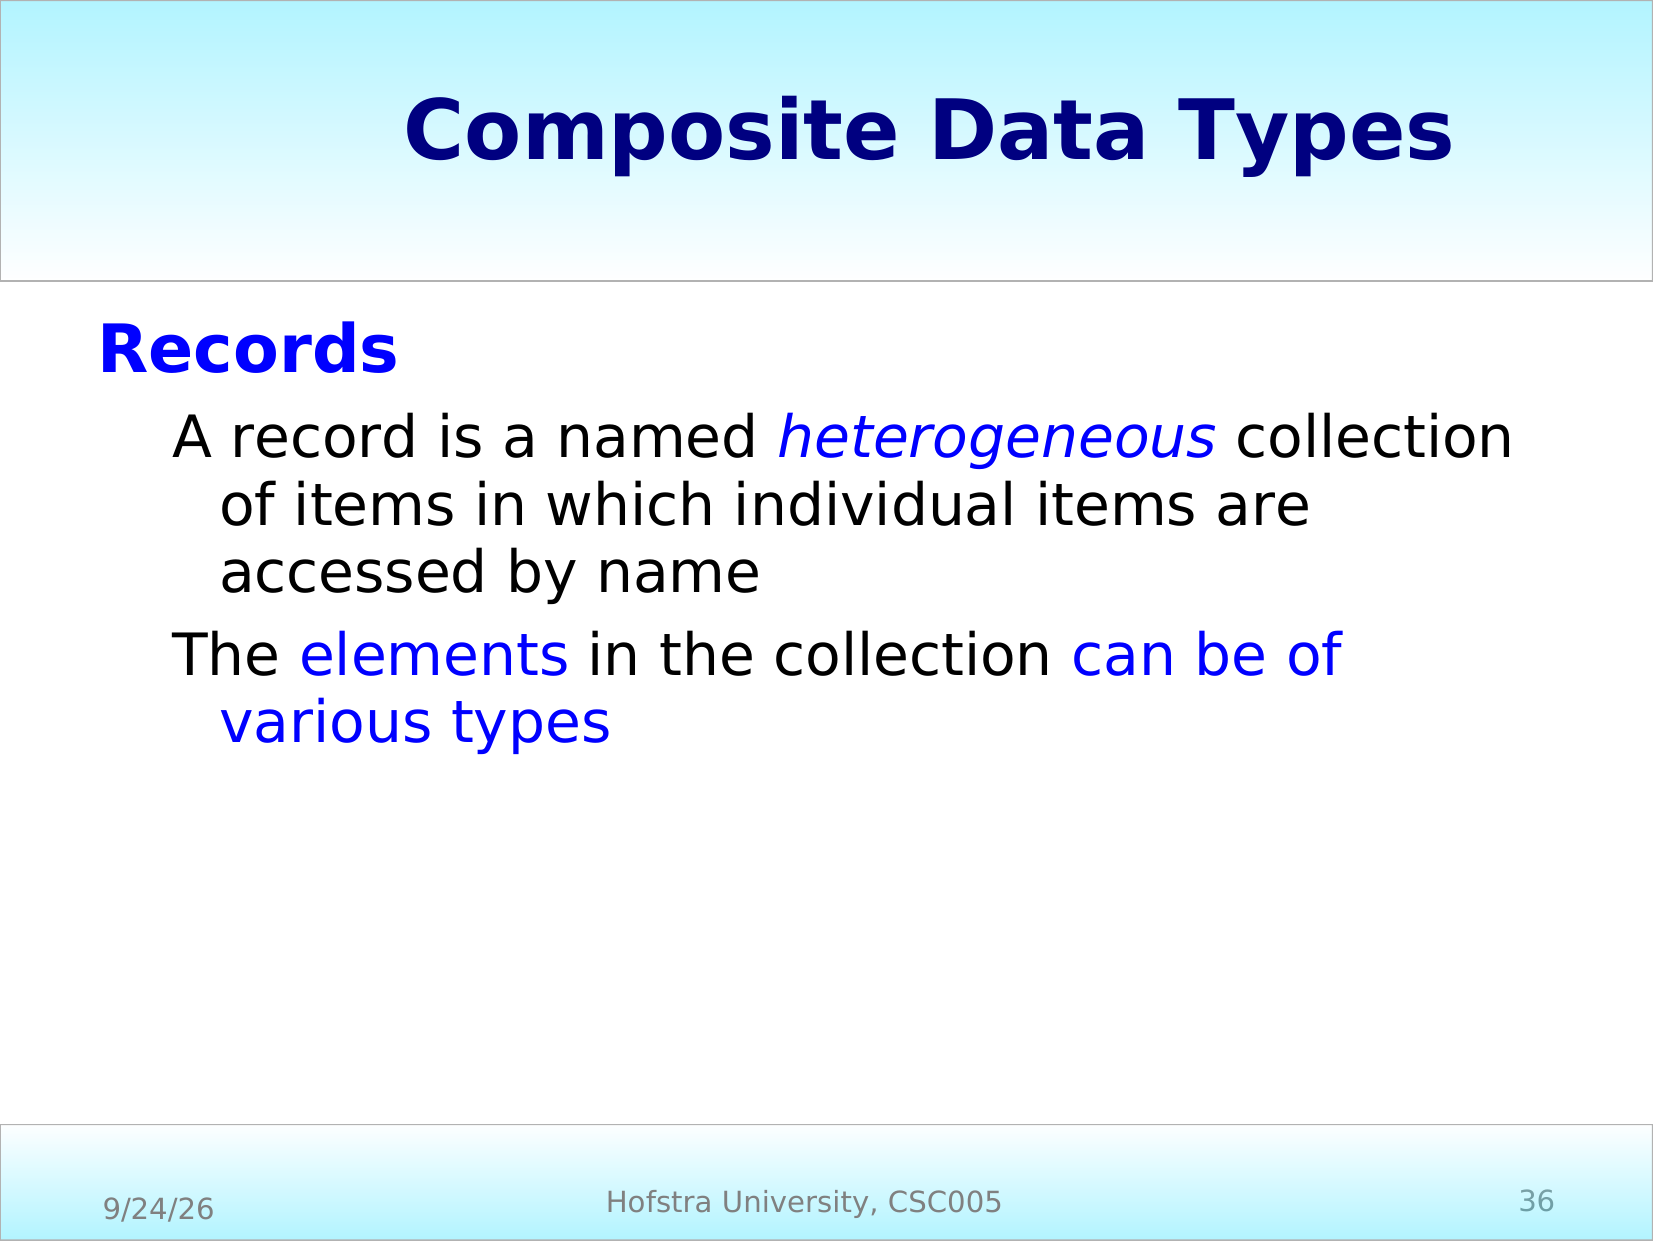

# Composite Data Types
Records
A record is a named heterogeneous collection of items in which individual items are accessed by name
The elements in the collection can be of various types
36
Hofstra University, CSC005